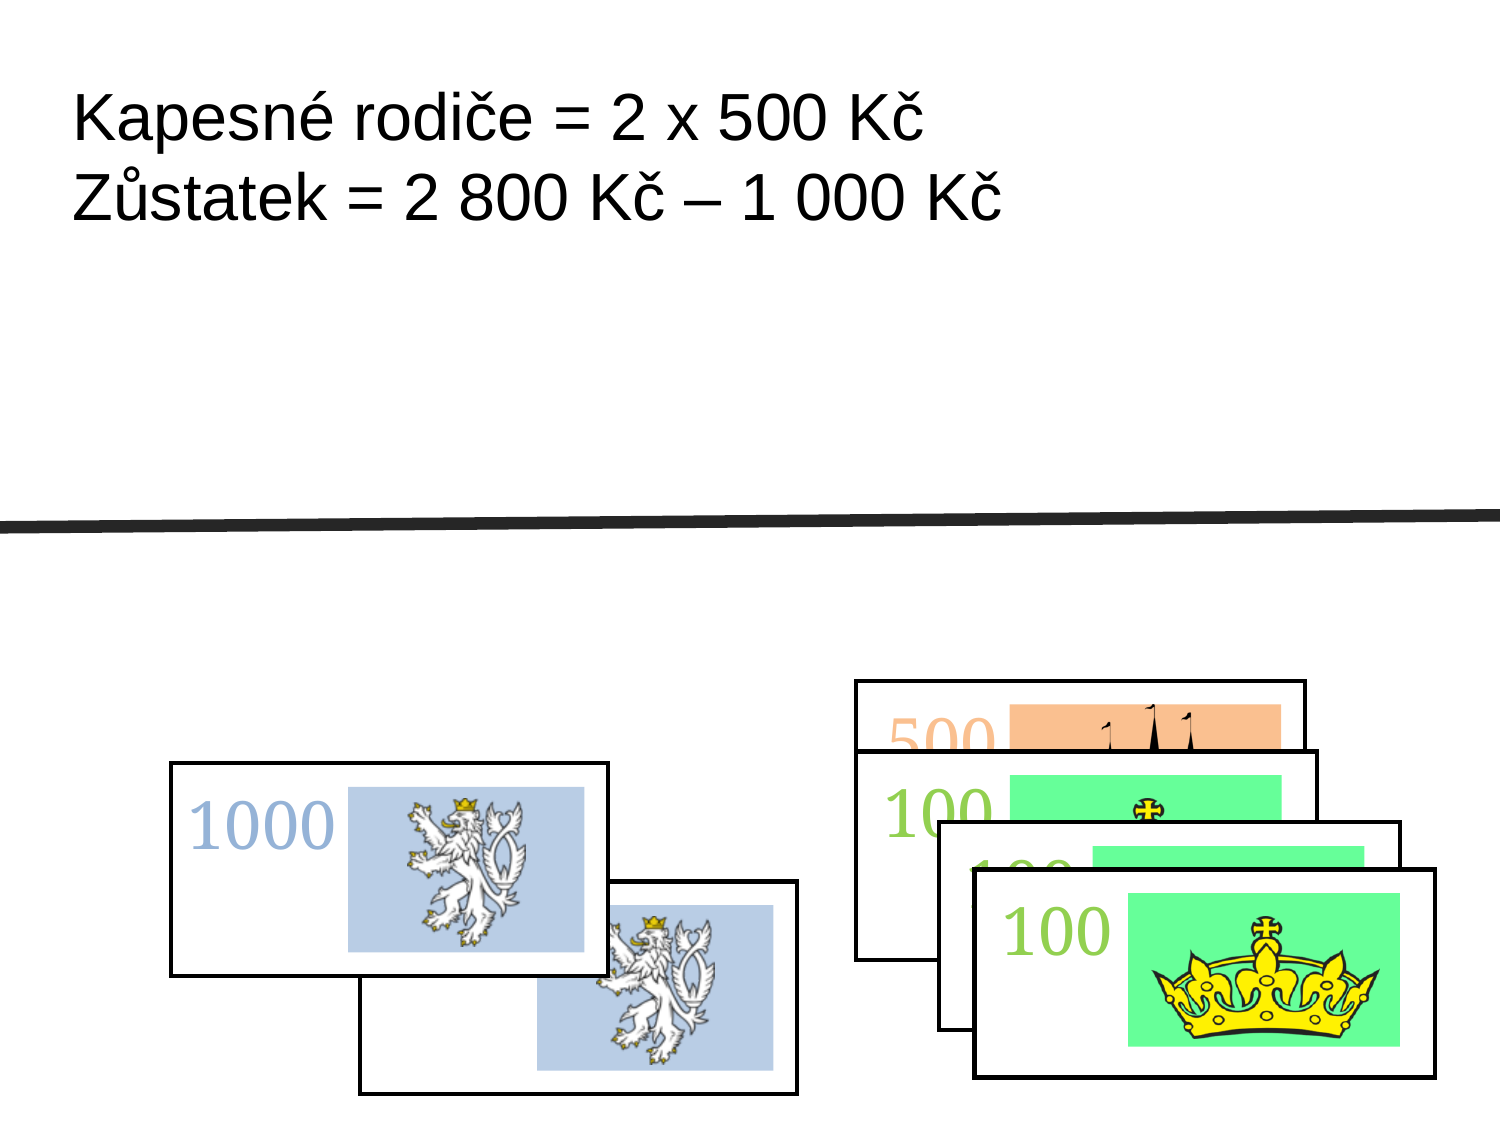

Kapesné rodiče = 2 x 500 Kč
Zůstatek = 2 800 Kč – 1 000 Kč
500
100
1000
100
100
1000